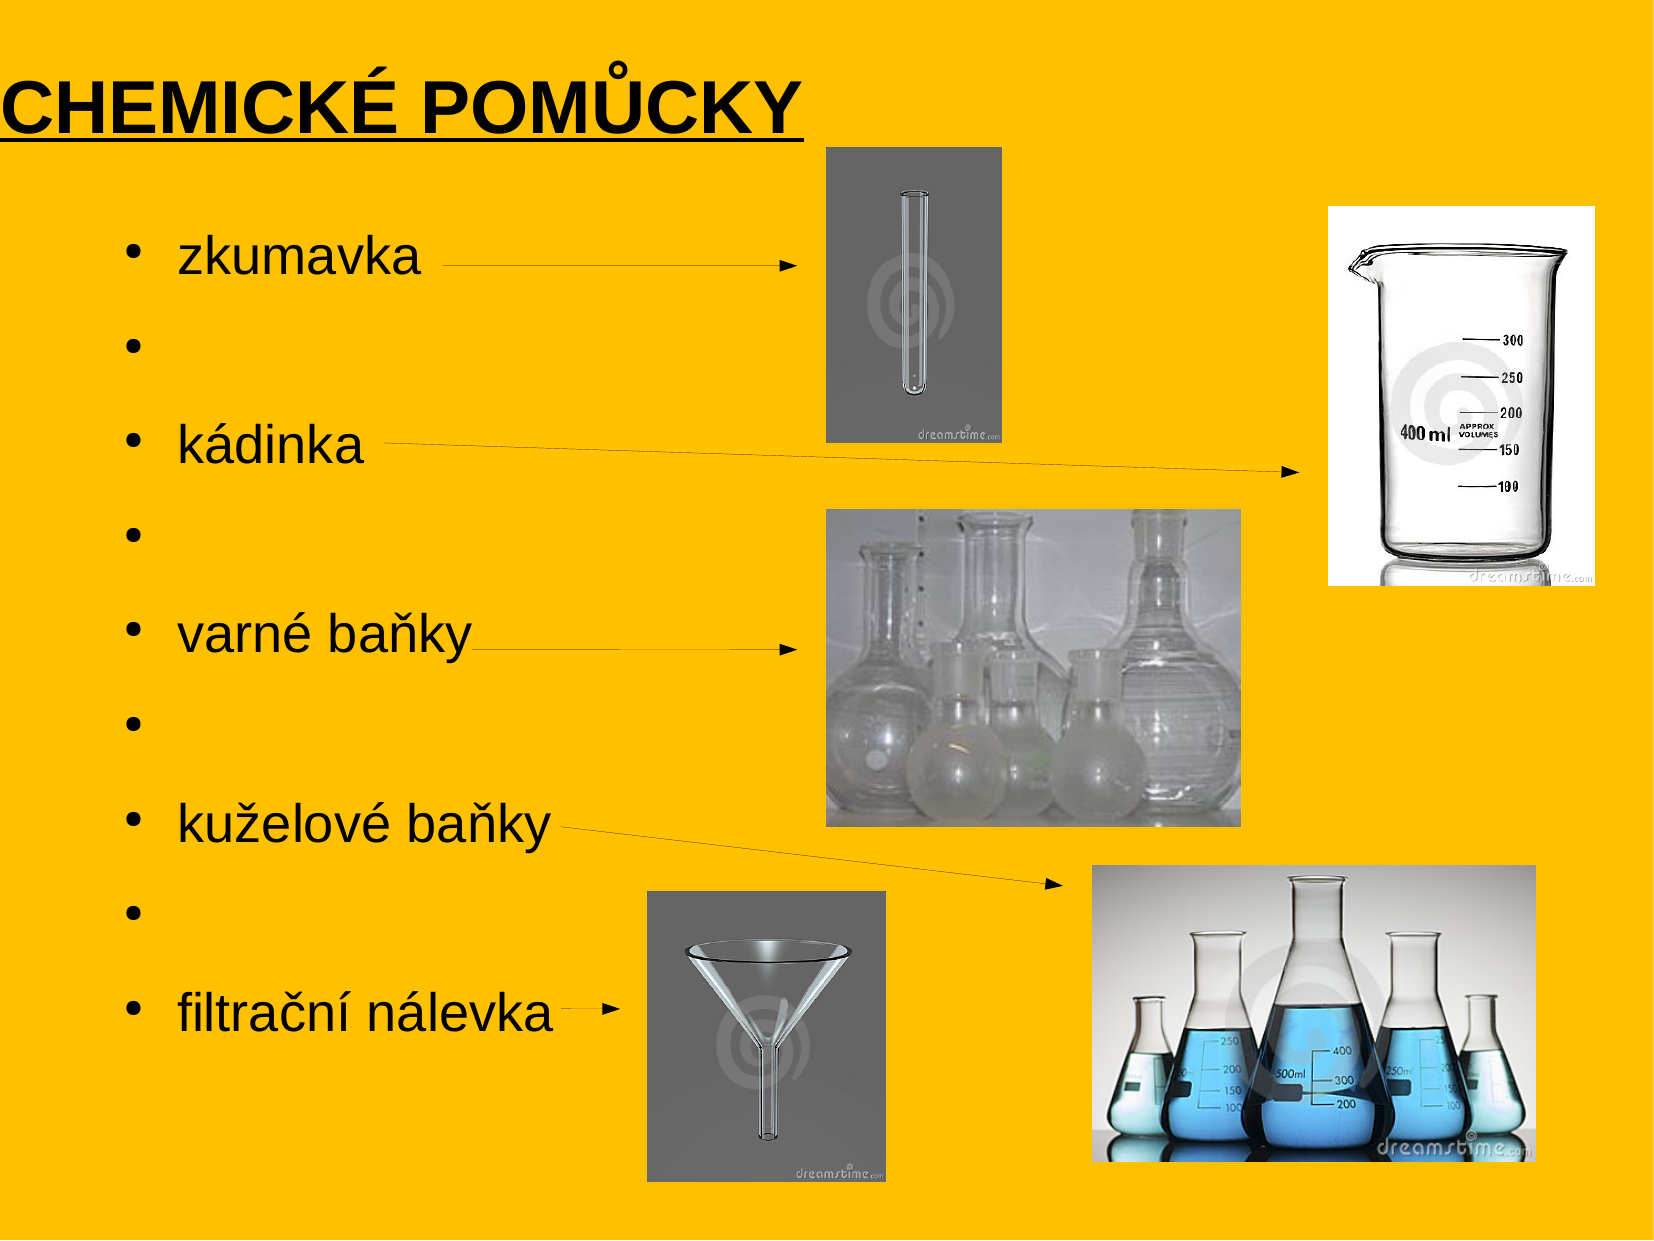

# CHEMICKÉ POMŮCKY
zkumavka
kádinka
varné baňky
kuželové baňky
filtrační nálevka